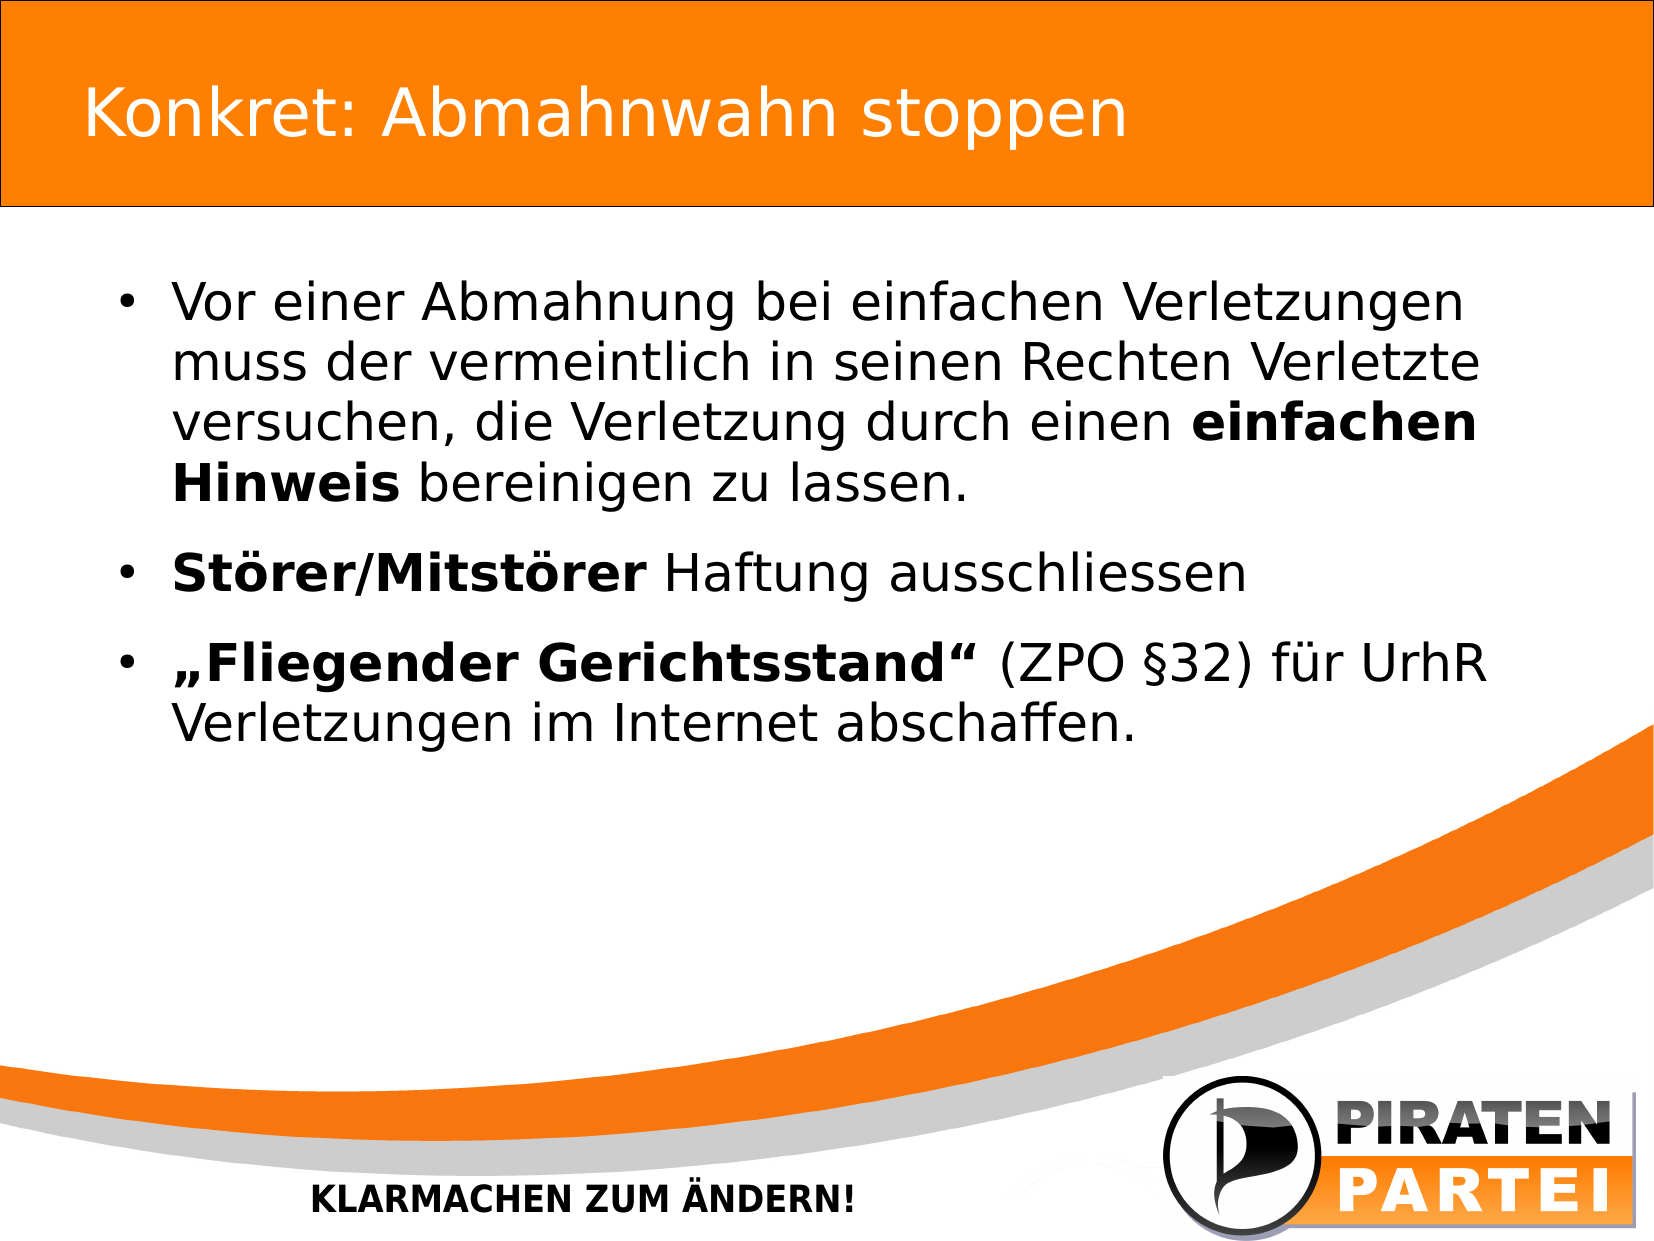

# Konkret: Abmahnwahn stoppen
Vor einer Abmahnung bei einfachen Verletzungen muss der vermeintlich in seinen Rechten Verletzte versuchen, die Verletzung durch einen einfachen Hinweis bereinigen zu lassen.
Störer/Mitstörer Haftung ausschliessen
„Fliegender Gerichtsstand“ (ZPO §32) für UrhR Verletzungen im Internet abschaffen.